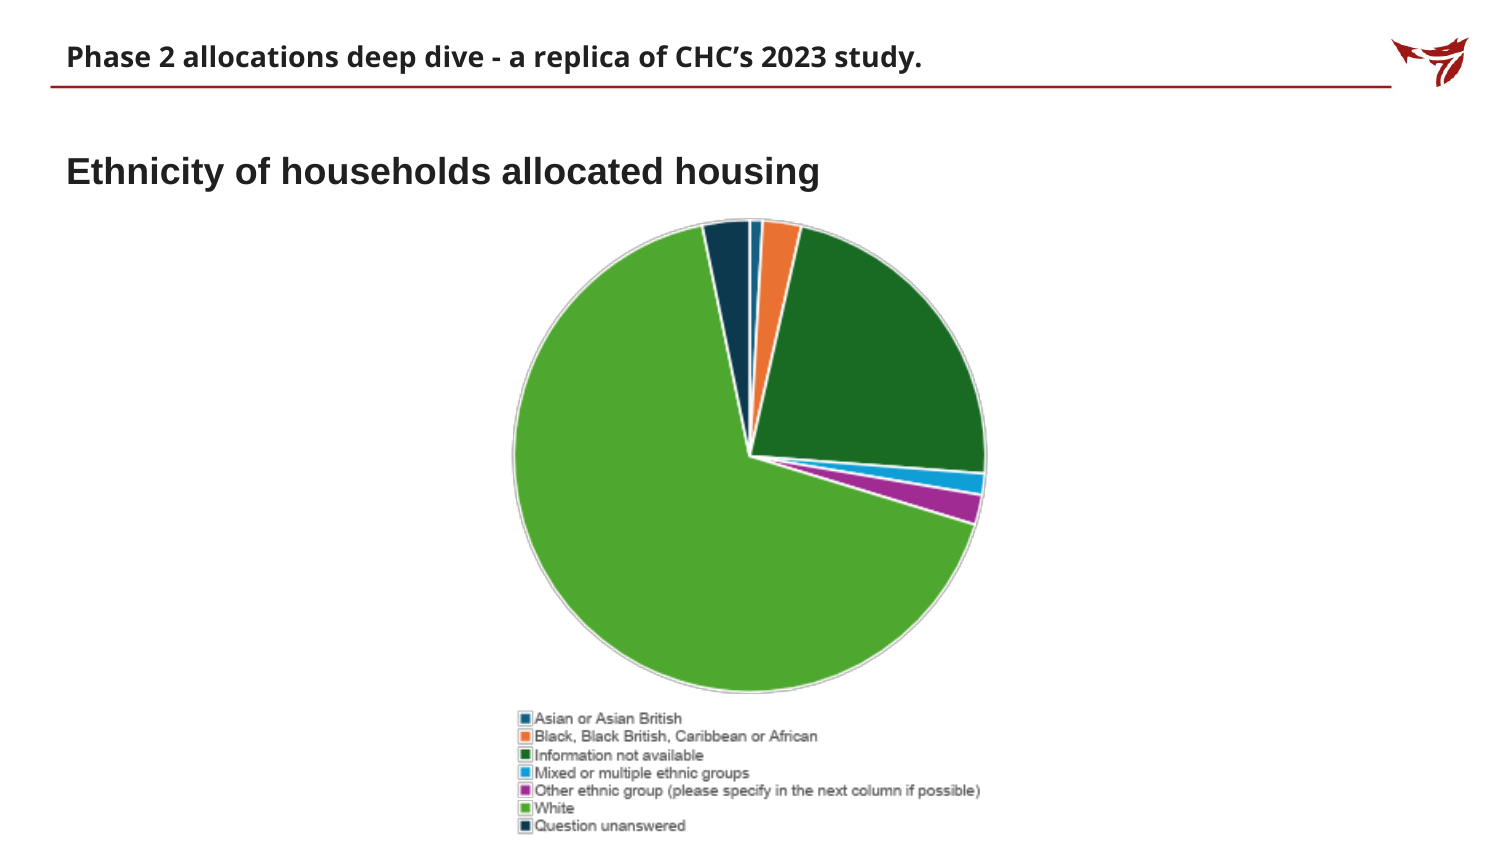

Phase 2 allocations deep dive - a replica of CHC’s 2023 study.
# Ethnicity of households allocated housing